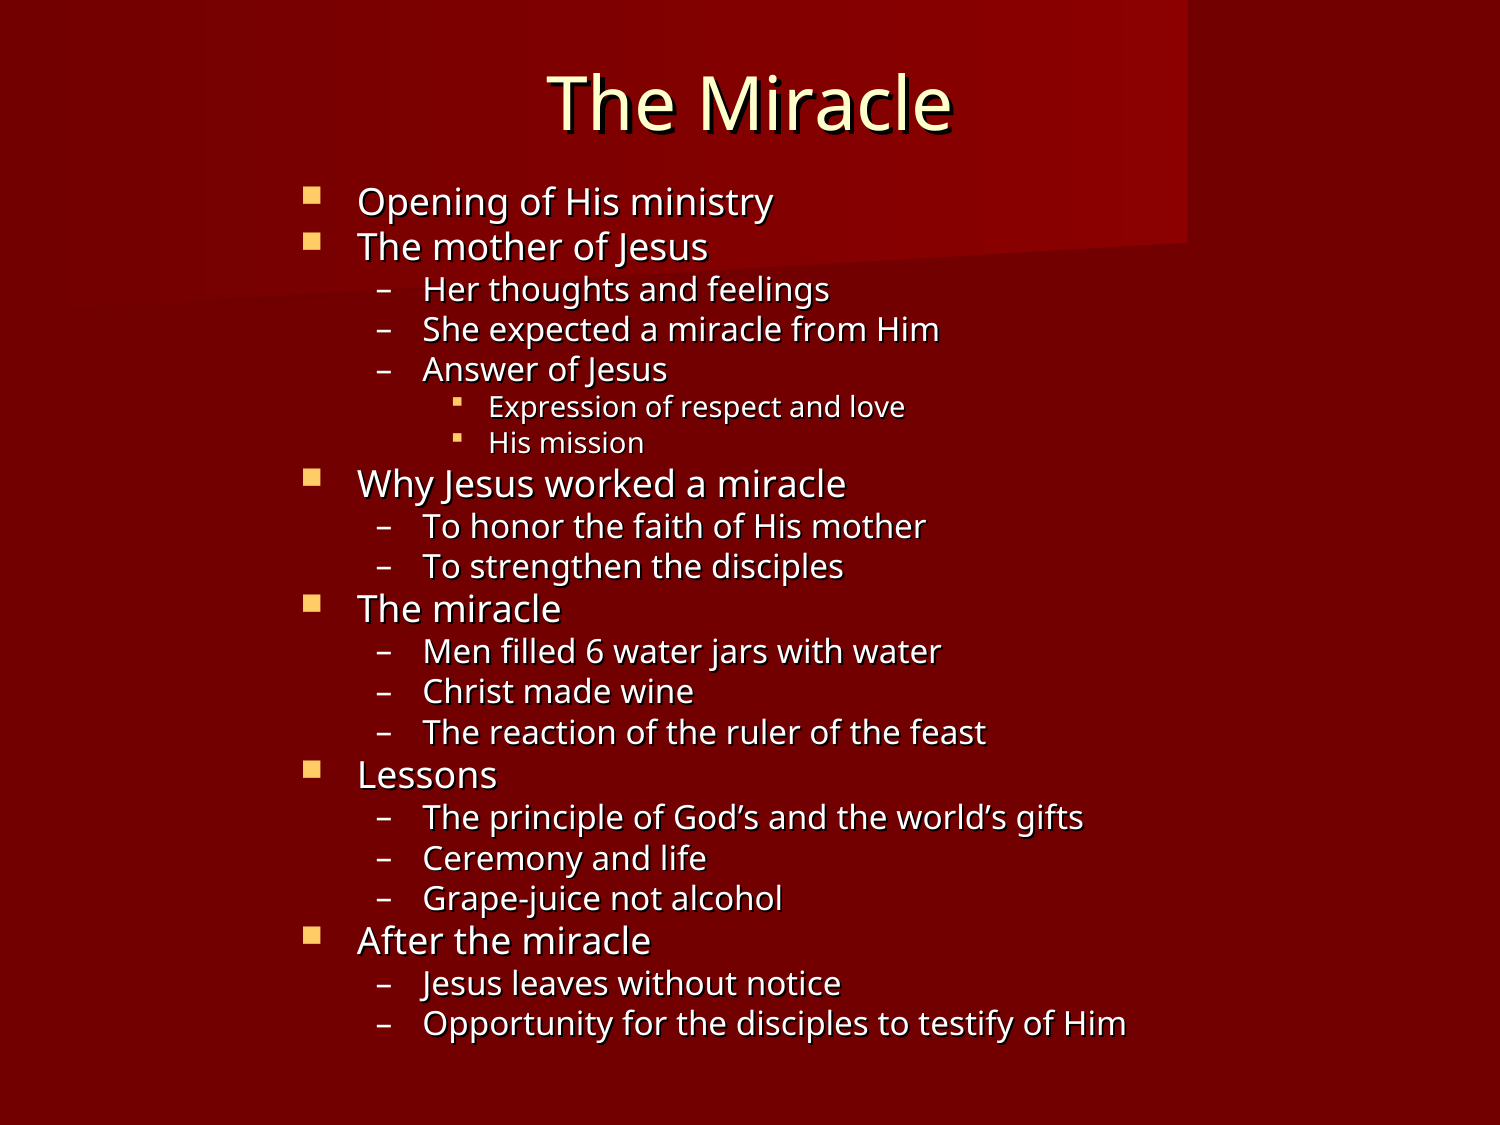

# The Miracle
Opening of His ministry
The mother of Jesus
Her thoughts and feelings
She expected a miracle from Him
Answer of Jesus
Expression of respect and love
His mission
Why Jesus worked a miracle
To honor the faith of His mother
To strengthen the disciples
The miracle
Men filled 6 water jars with water
Christ made wine
The reaction of the ruler of the feast
Lessons
The principle of God’s and the world’s gifts
Ceremony and life
Grape-juice not alcohol
After the miracle
Jesus leaves without notice
Opportunity for the disciples to testify of Him